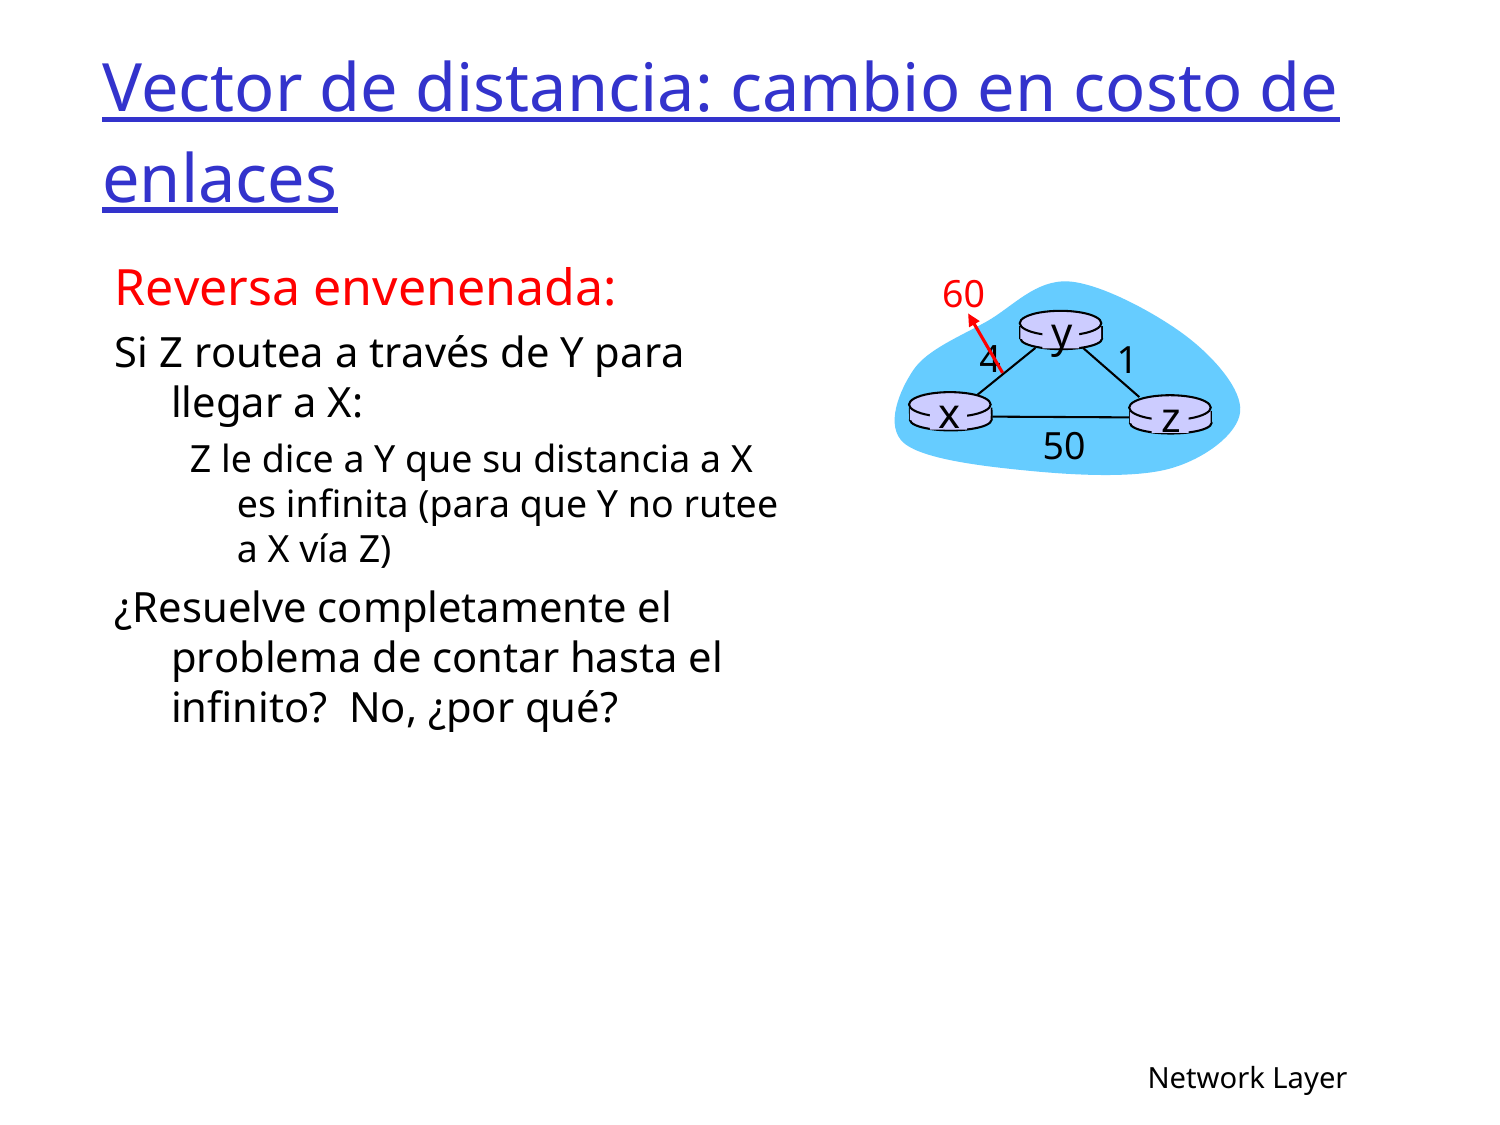

# Vector de distancia: cambio en costo de enlaces
Reversa envenenada:
Si Z routea a través de Y para llegar a X:
Z le dice a Y que su distancia a X es infinita (para que Y no rutee a X vía Z)
¿Resuelve completamente el problema de contar hasta el infinito? No, ¿por qué?
60
y
4
1
x
z
50